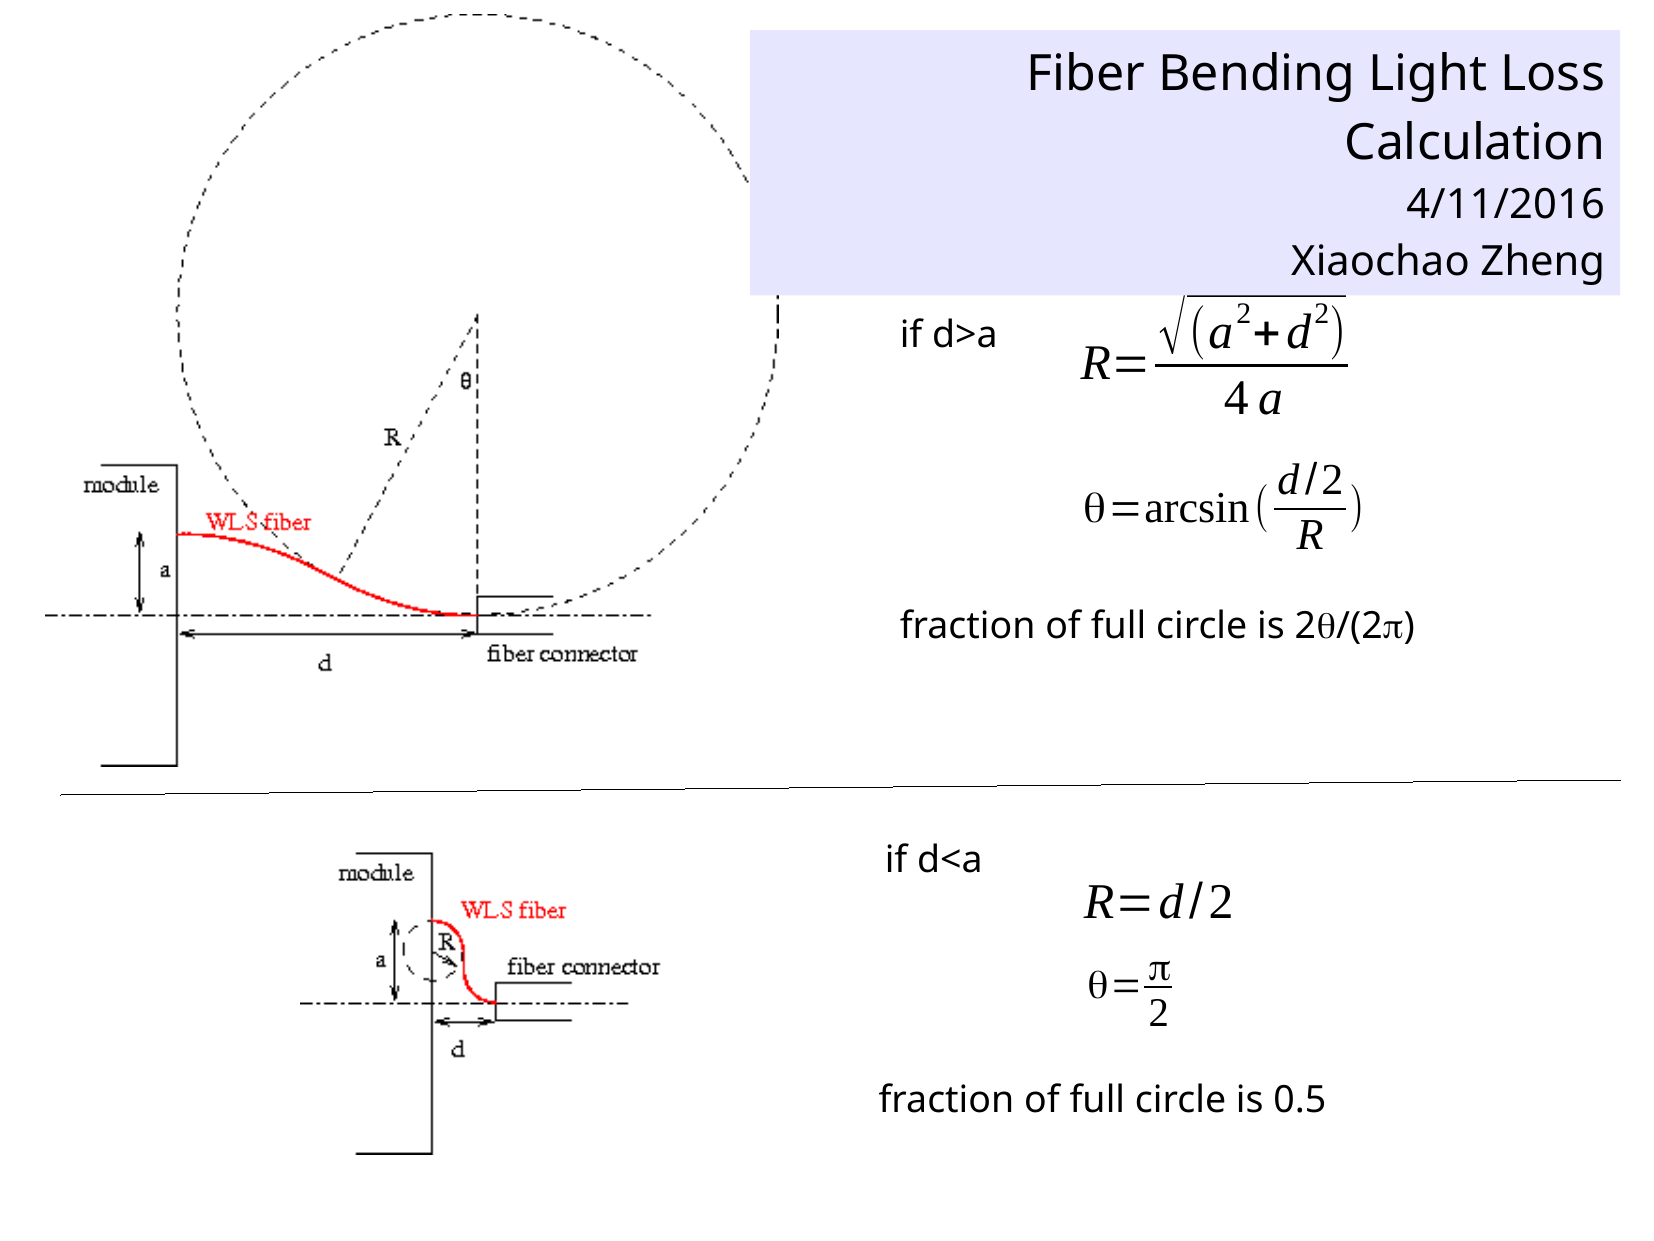

Fiber Bending Light Loss Calculation
4/11/2016
Xiaochao Zheng
if d>a
fraction of full circle is 2q/(2p)
if d<a
fraction of full circle is 0.5